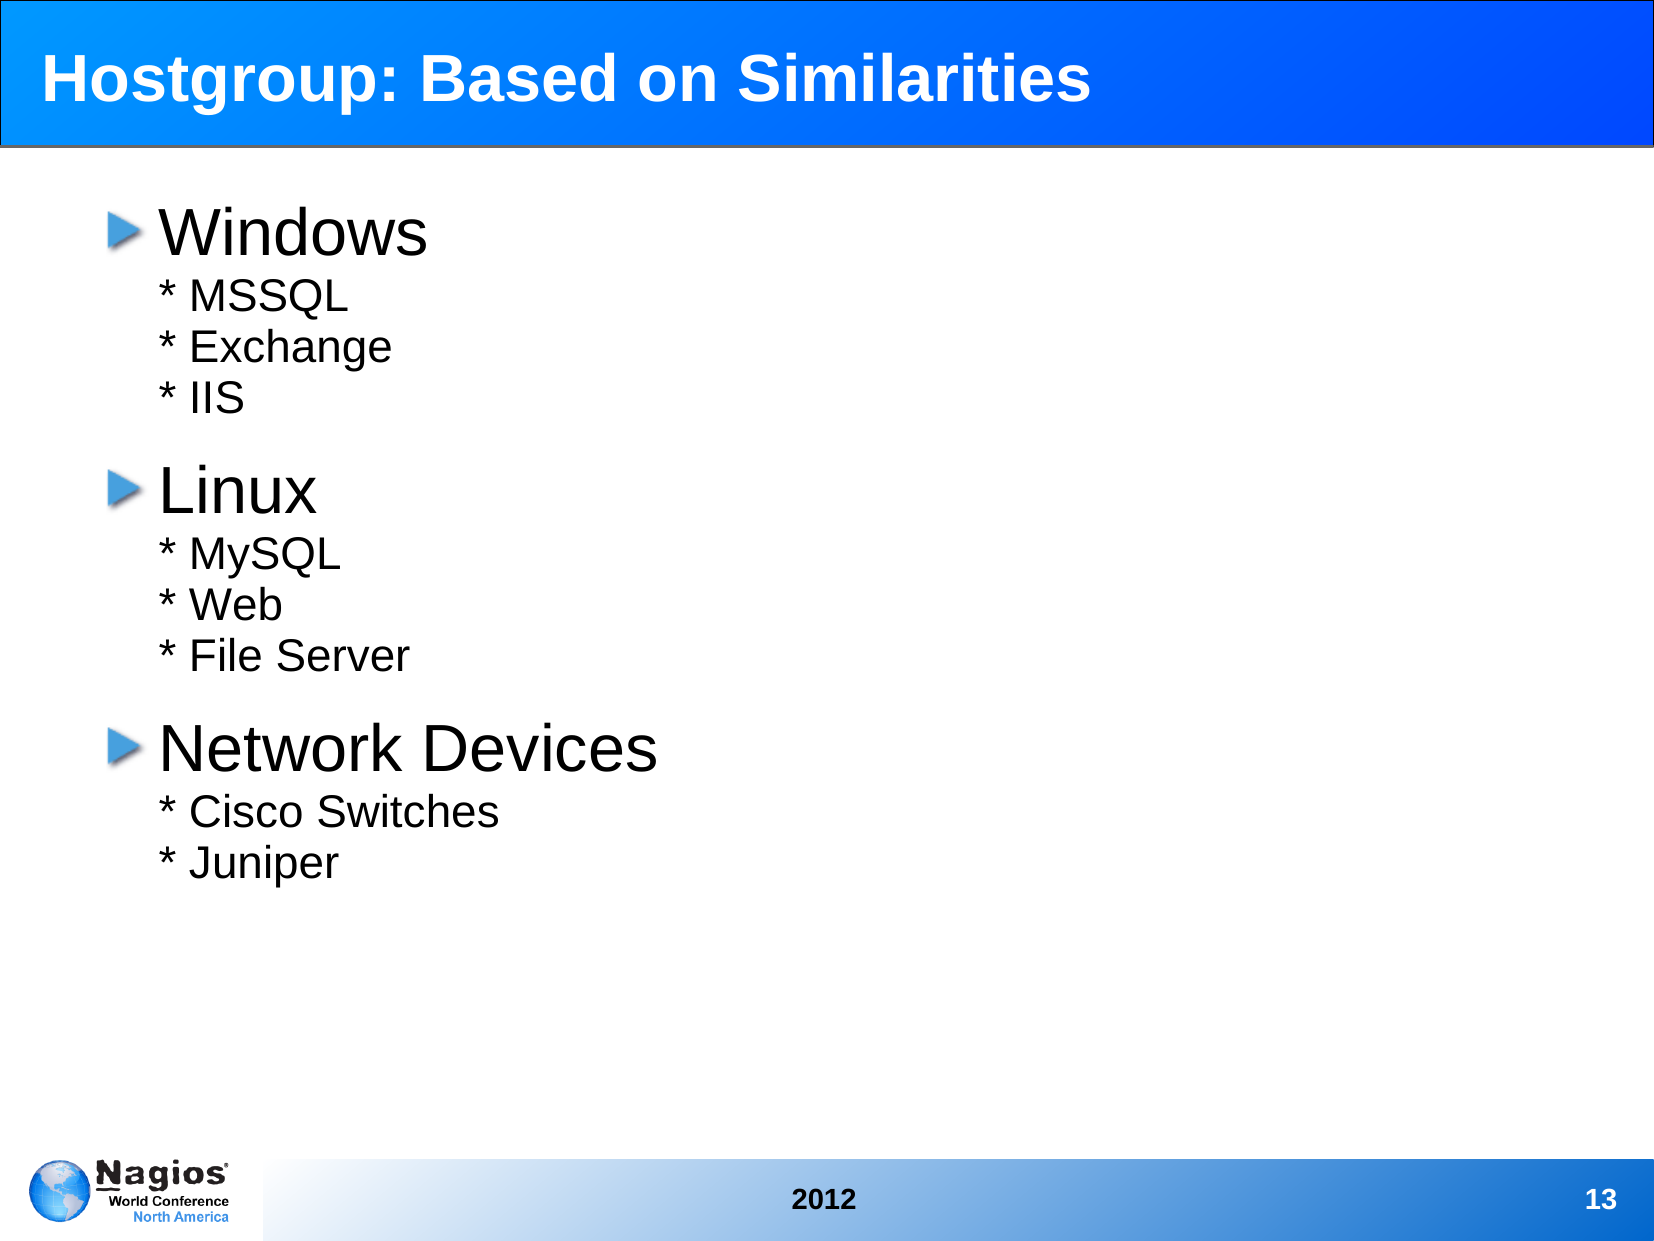

# Hostgroup: Based on Similarities
Windows
* MSSQL
* Exchange
* IIS
Linux
* MySQL
* Web
* File Server
Network Devices
* Cisco Switches
* Juniper
2011
13